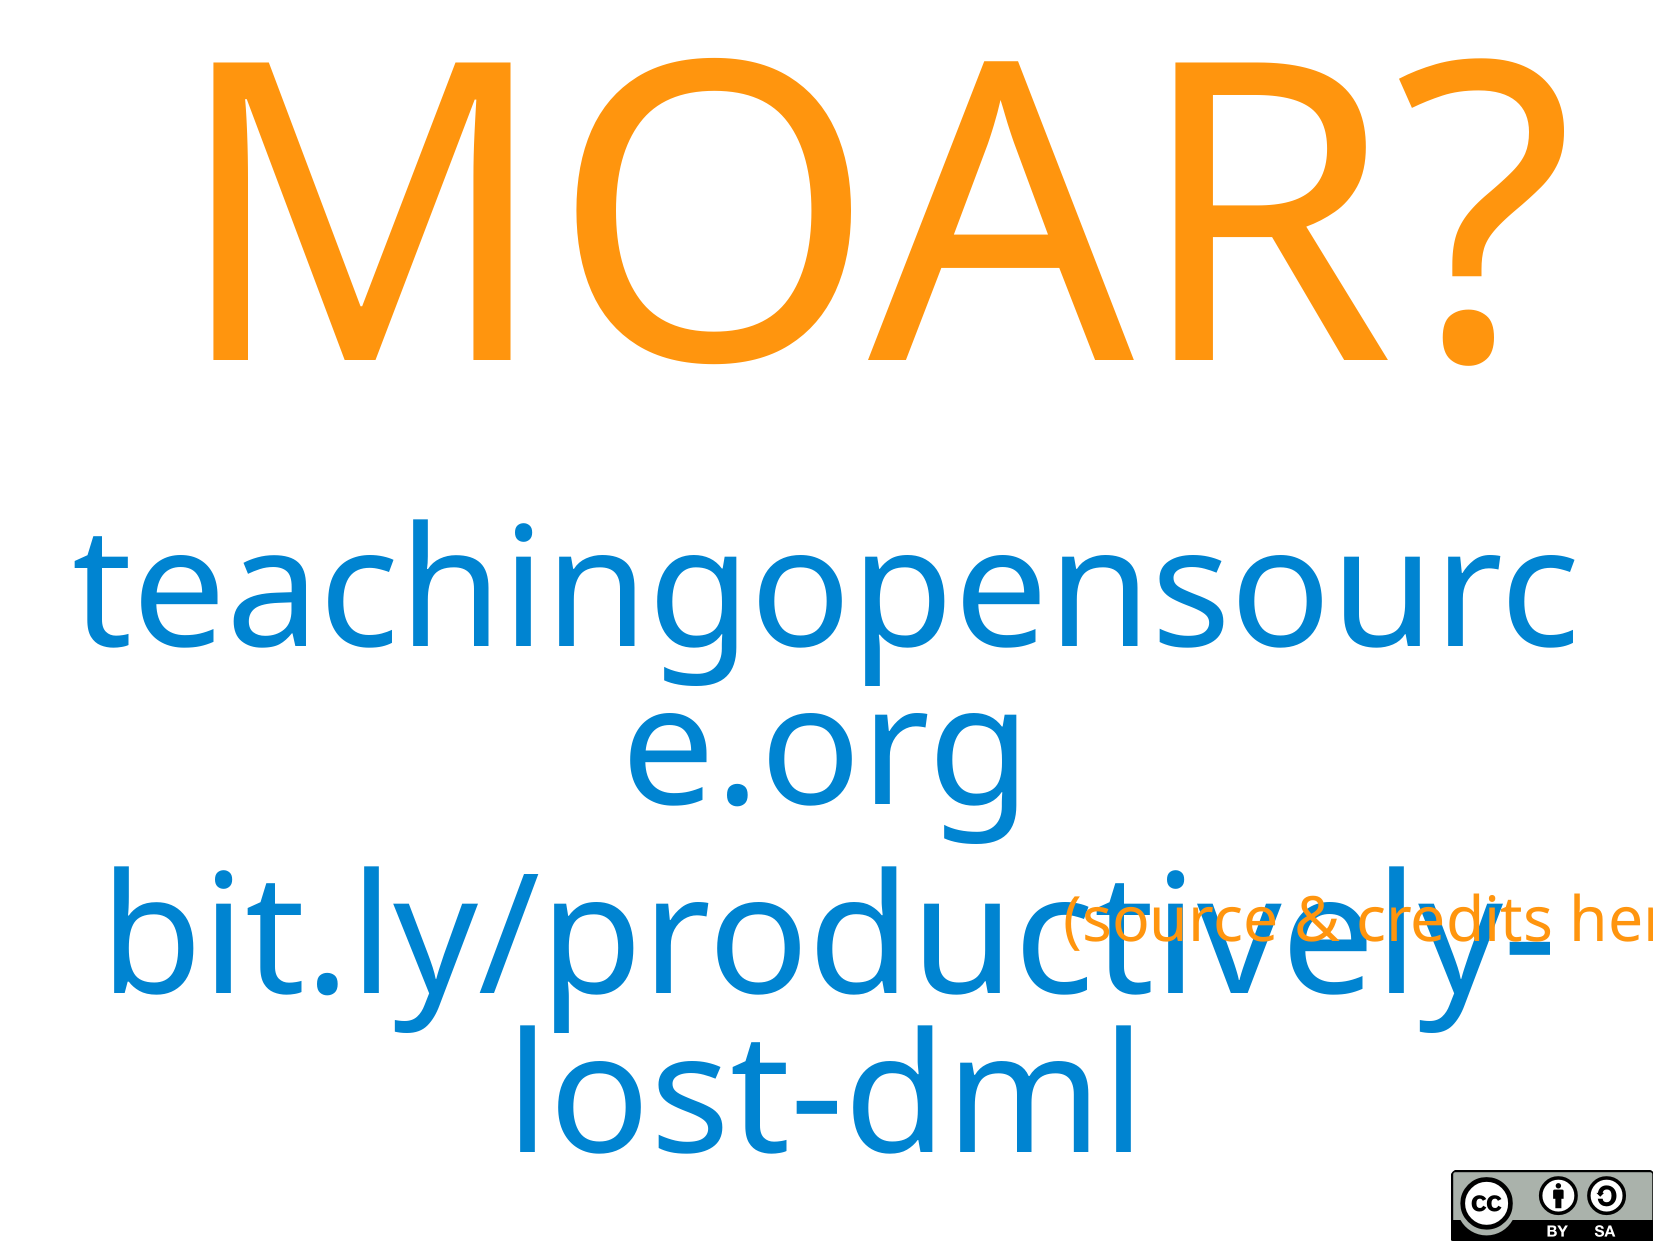

# MOAR? teachingopensource.org
bit.ly/productively-lost-dml
@mchua @sdziallas
(source & credits here)